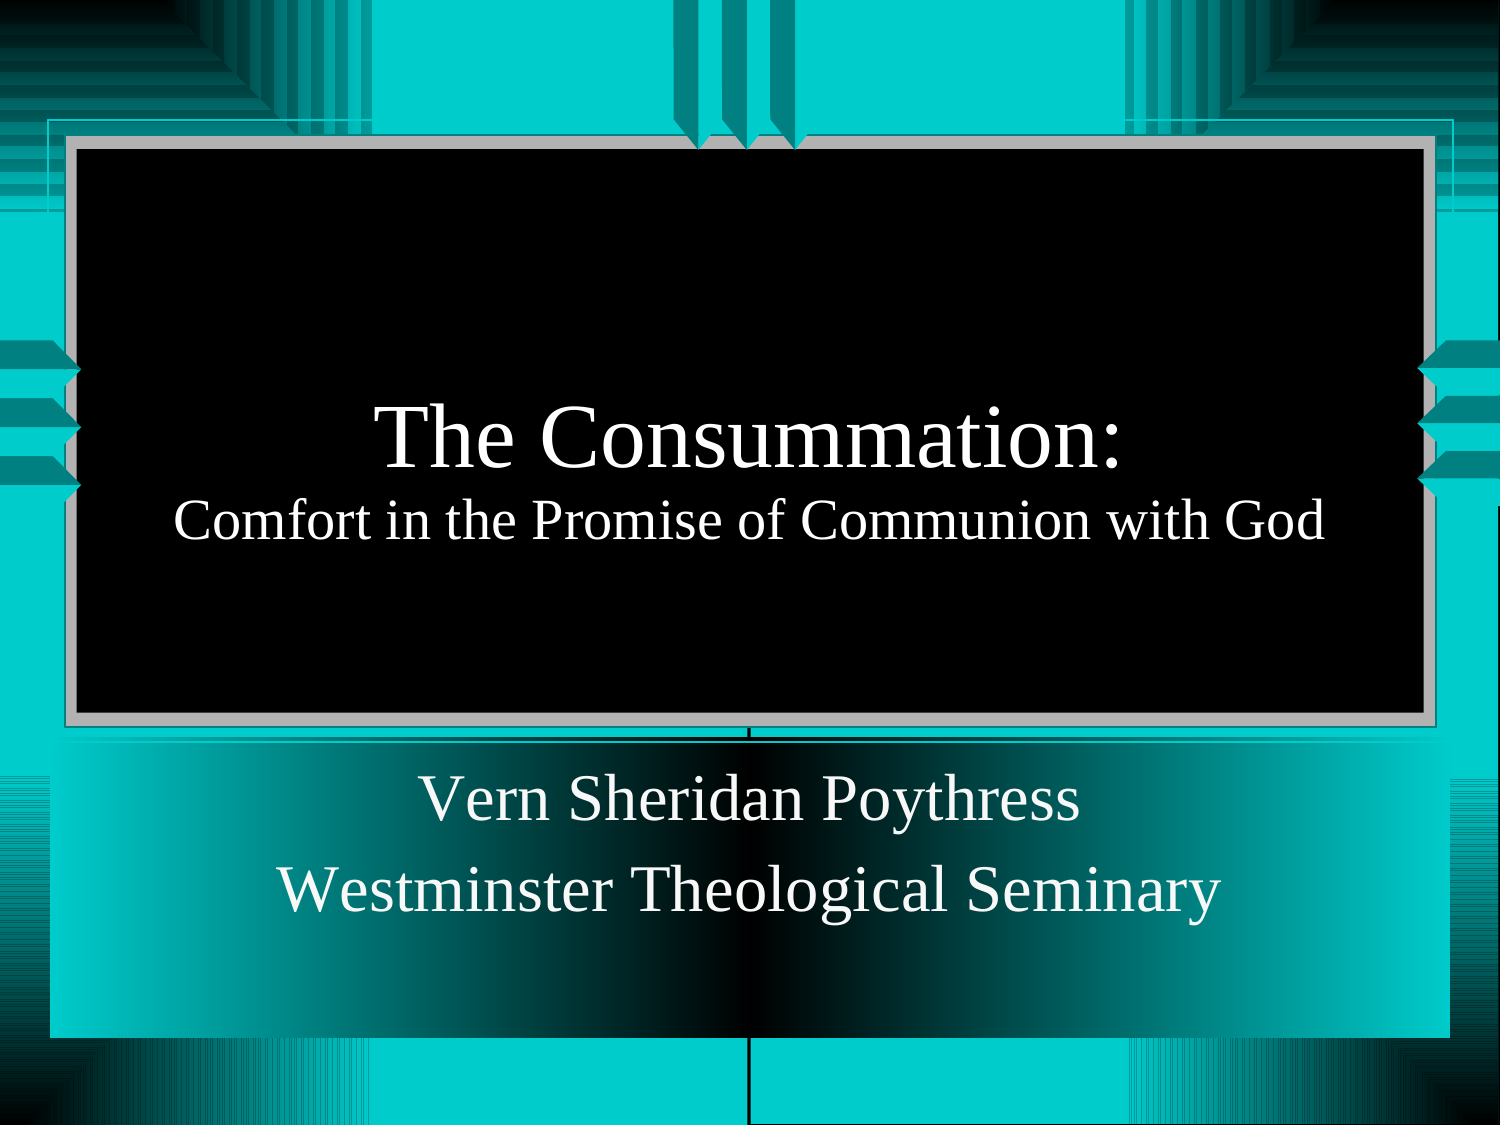

# The Consummation: Comfort in the Promise of Communion with God
Vern Sheridan Poythress
Westminster Theological Seminary